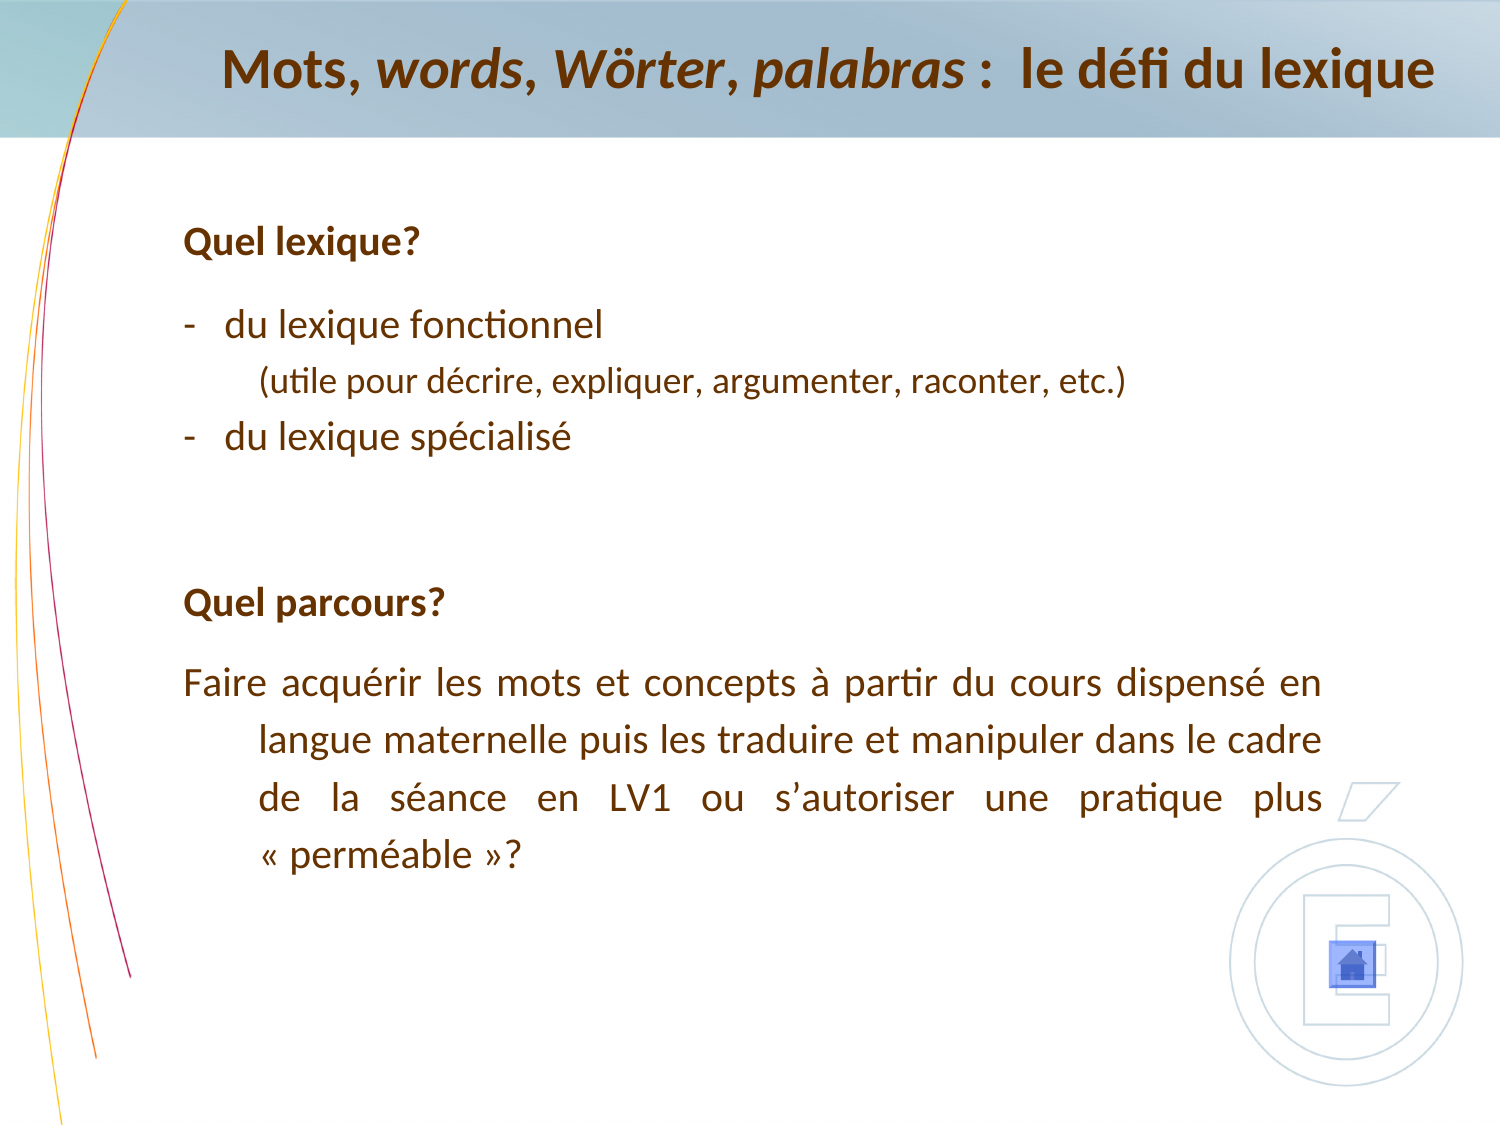

# Mots, words, Wörter, palabras : le défi du lexique
Quel lexique?
- du lexique fonctionnel
	(utile pour décrire, expliquer, argumenter, raconter, etc.)
- du lexique spécialisé
Quel parcours?
Faire acquérir les mots et concepts à partir du cours dispensé en langue maternelle puis les traduire et manipuler dans le cadre de la séance en LV1 ou s’autoriser une pratique plus « perméable »?